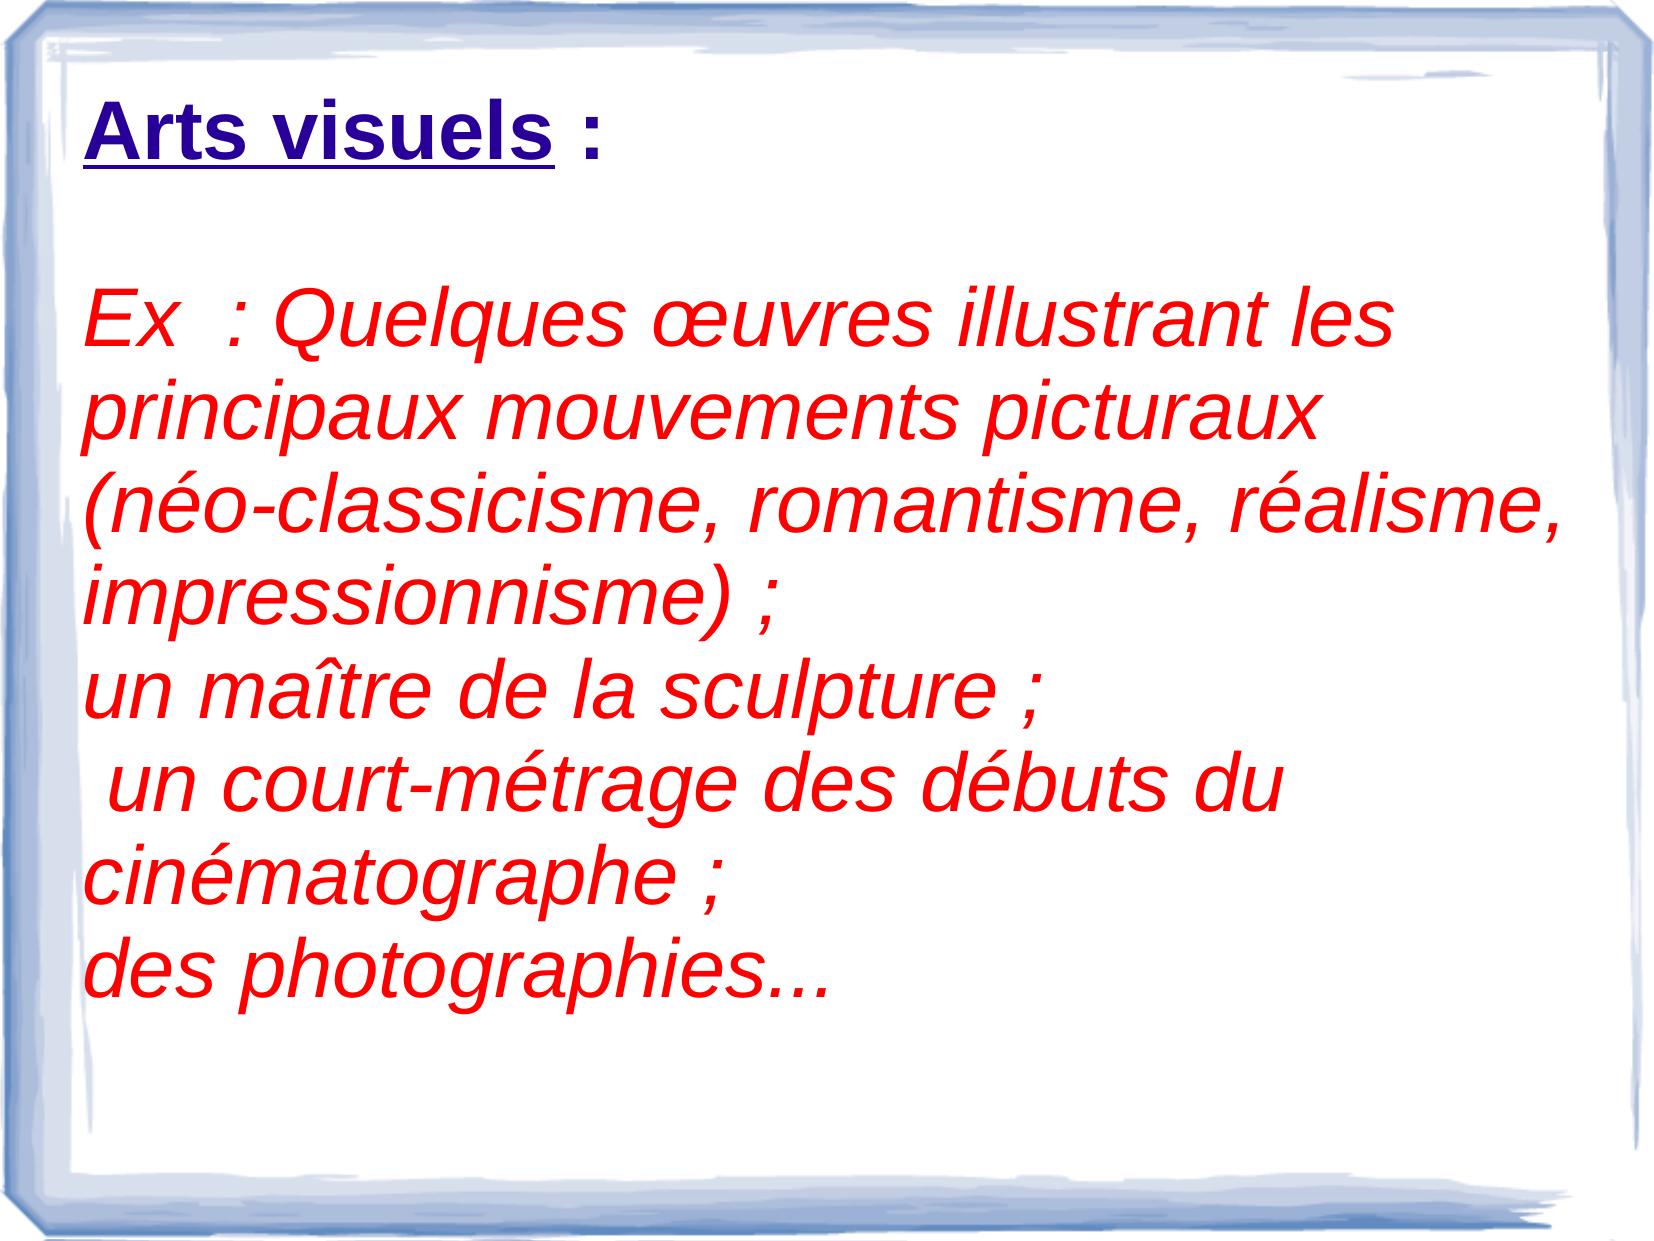

# Arts visuels :
Ex  : Quelques œuvres illustrant les principaux mouvements picturaux
(néo-classicisme, romantisme, réalisme, impressionnisme) ;
un maître de la sculpture ;
 un court-métrage des débuts du cinématographe ;
des photographies...